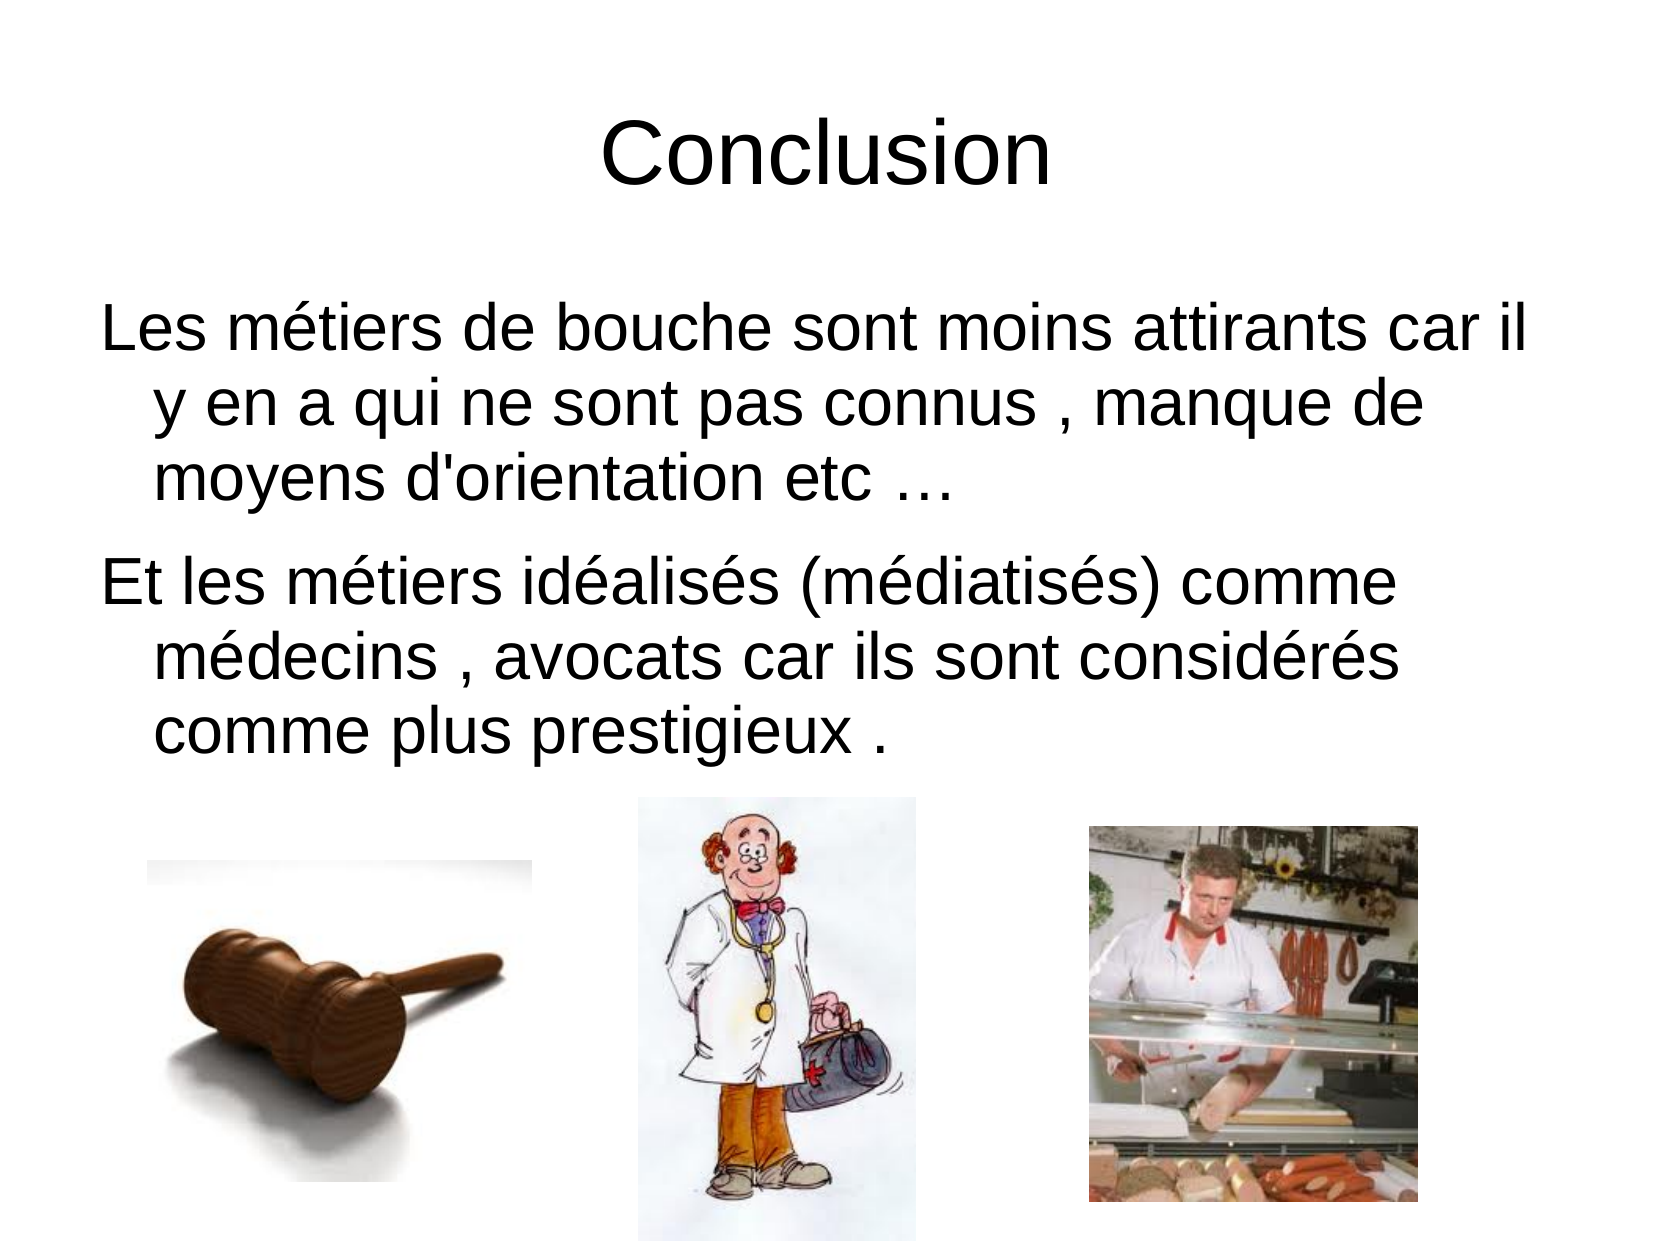

# Conclusion
Les métiers de bouche sont moins attirants car il y en a qui ne sont pas connus , manque de moyens d'orientation etc …
Et les métiers idéalisés (médiatisés) comme médecins , avocats car ils sont considérés comme plus prestigieux .